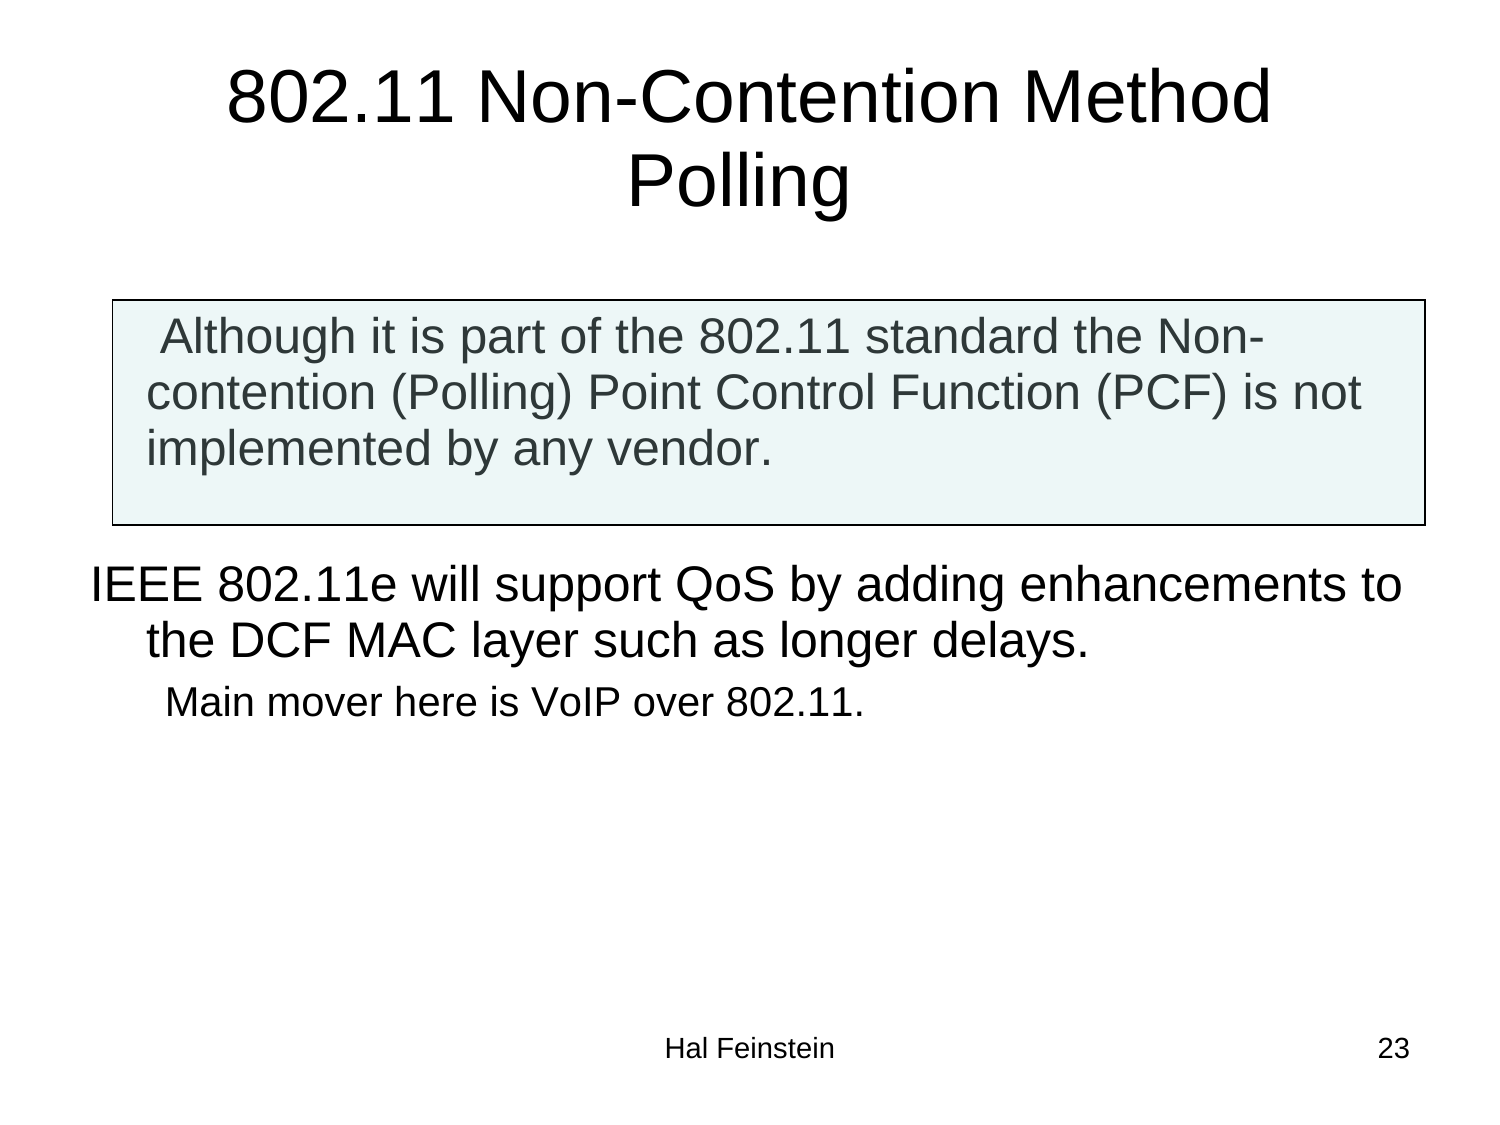

# 802.11 Non-Contention Method Polling
 Although it is part of the 802.11 standard the Non-contention (Polling) Point Control Function (PCF) is not implemented by any vendor.
IEEE 802.11e will support QoS by adding enhancements to the DCF MAC layer such as longer delays.
Main mover here is VoIP over 802.11.
Hal Feinstein
23